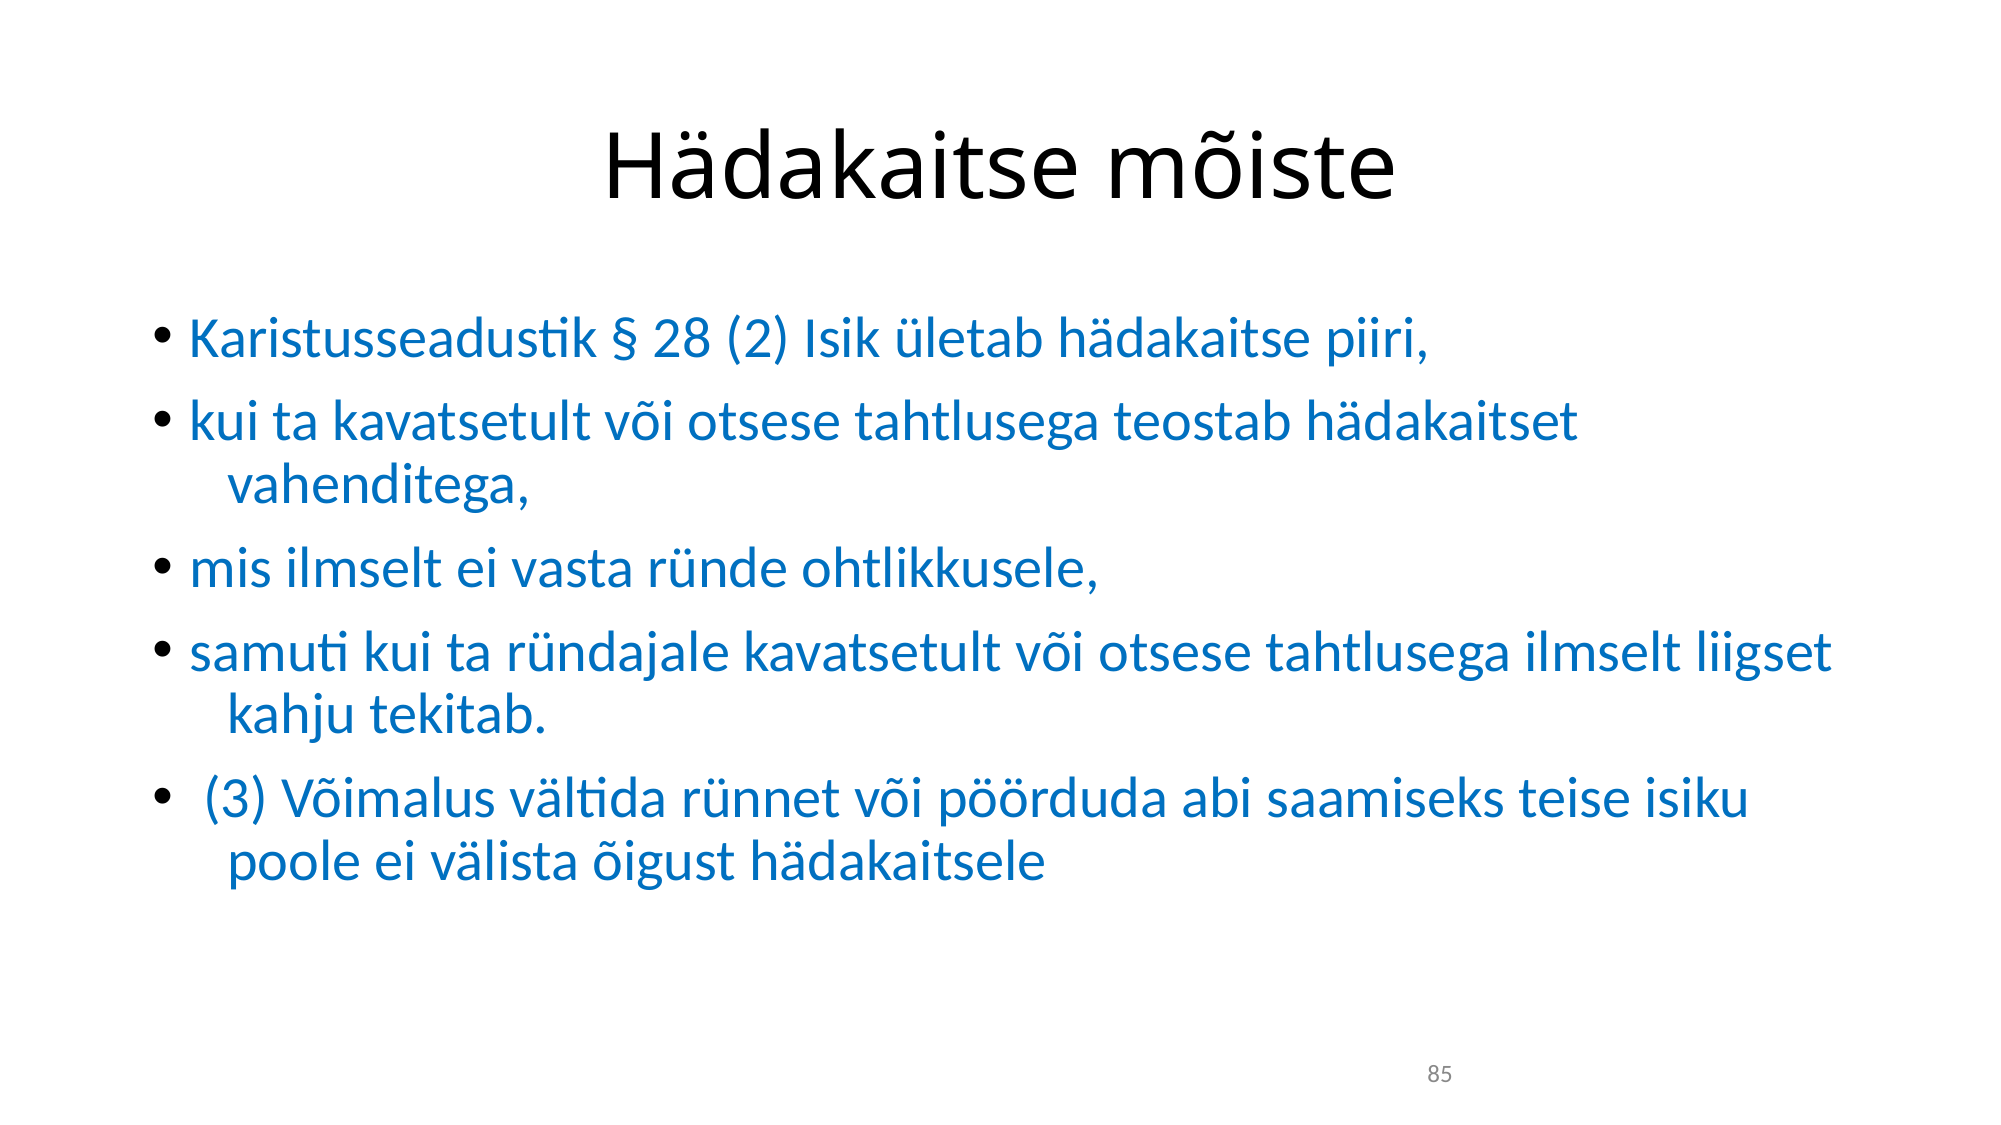

# Hädakaitse mõiste
Karistusseadustik § 28 (2) Isik ületab hädakaitse piiri,
kui ta kavatsetult või otsese tahtlusega teostab hädakaitset vahenditega,
mis ilmselt ei vasta ründe ohtlikkusele,
samuti kui ta ründajale kavatsetult või otsese tahtlusega ilmselt liigset kahju tekitab.
 (3) Võimalus vältida rünnet või pöörduda abi saamiseks teise isiku poole ei välista õigust hädakaitsele
85